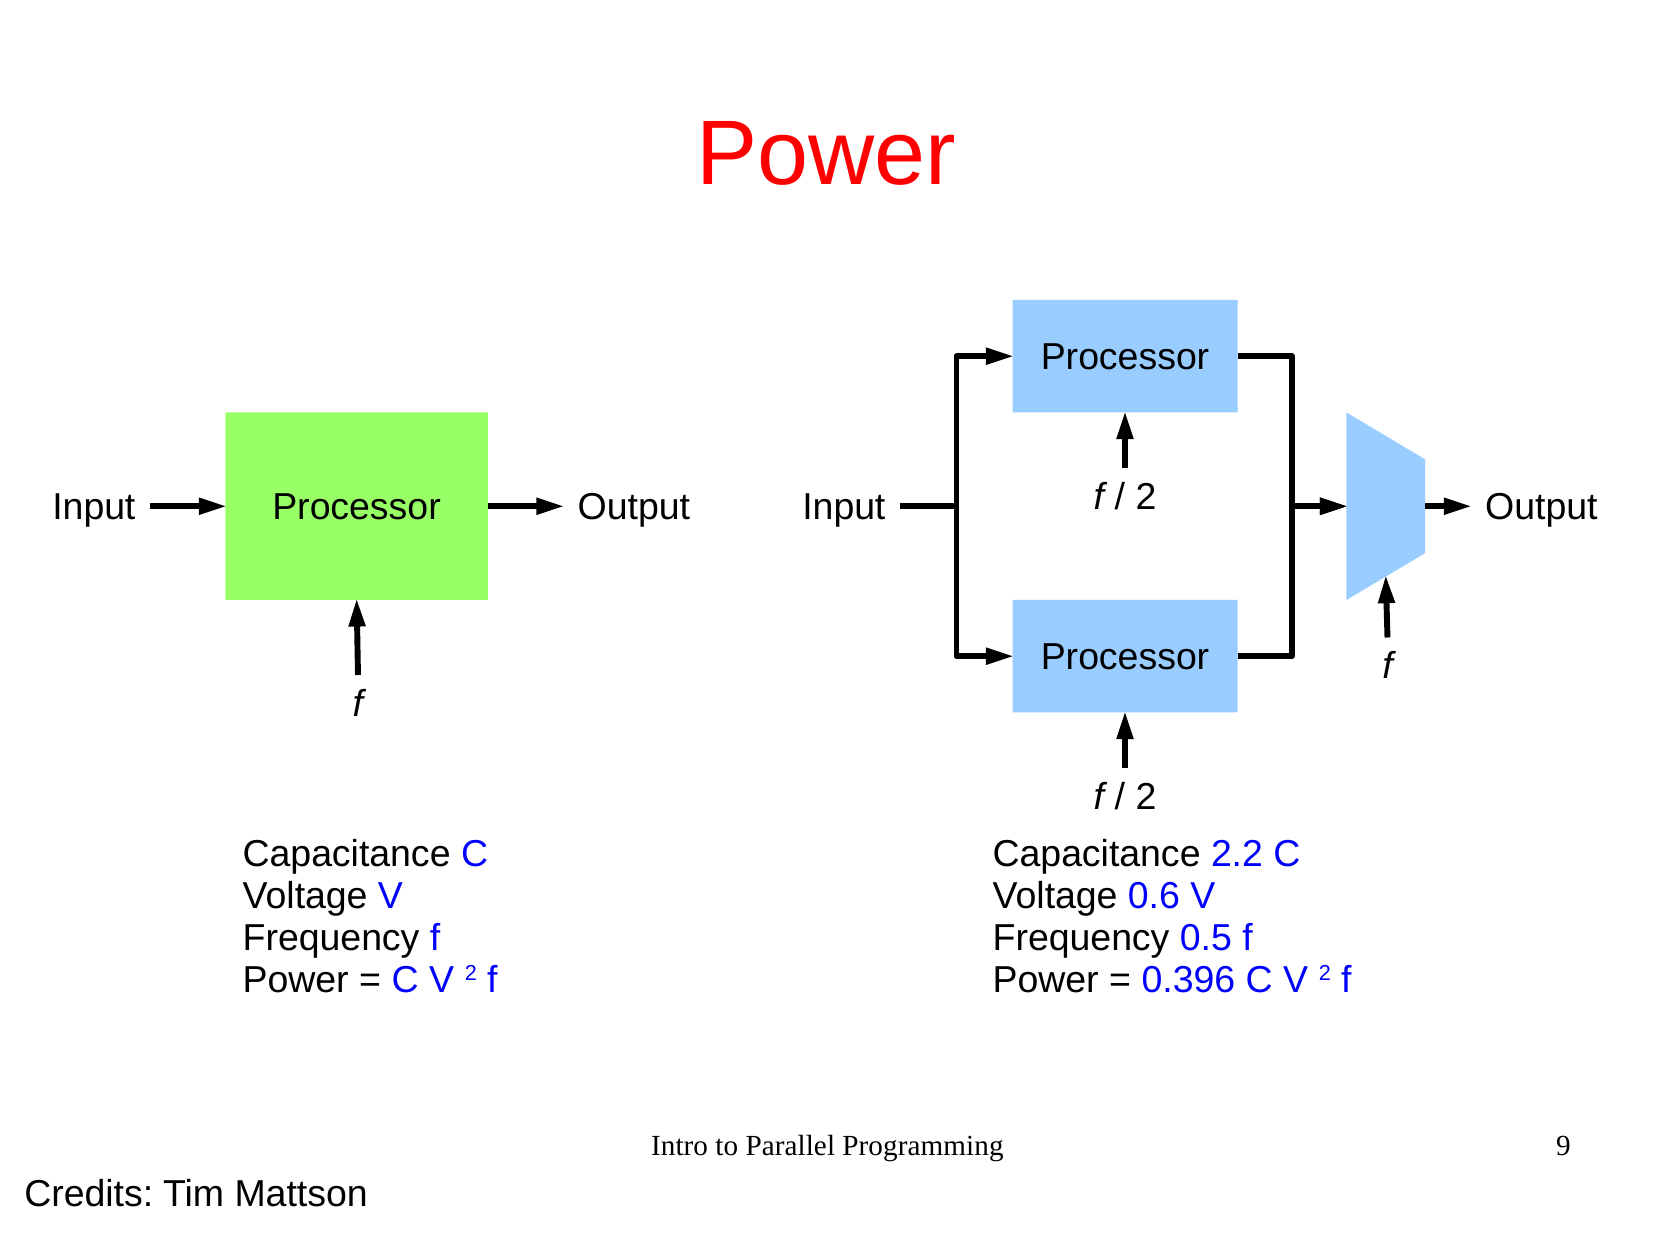

# Power
Processor
Processor
Input
Output
Input
Output
f / 2
Processor
f
f
f / 2
Capacitance C
Voltage V
Frequency f
Power = C V 2 f
Capacitance 2.2 C
Voltage 0.6 V
Frequency 0.5 f
Power = 0.396 C V 2 f
Intro to Parallel Programming
9
Credits: Tim Mattson